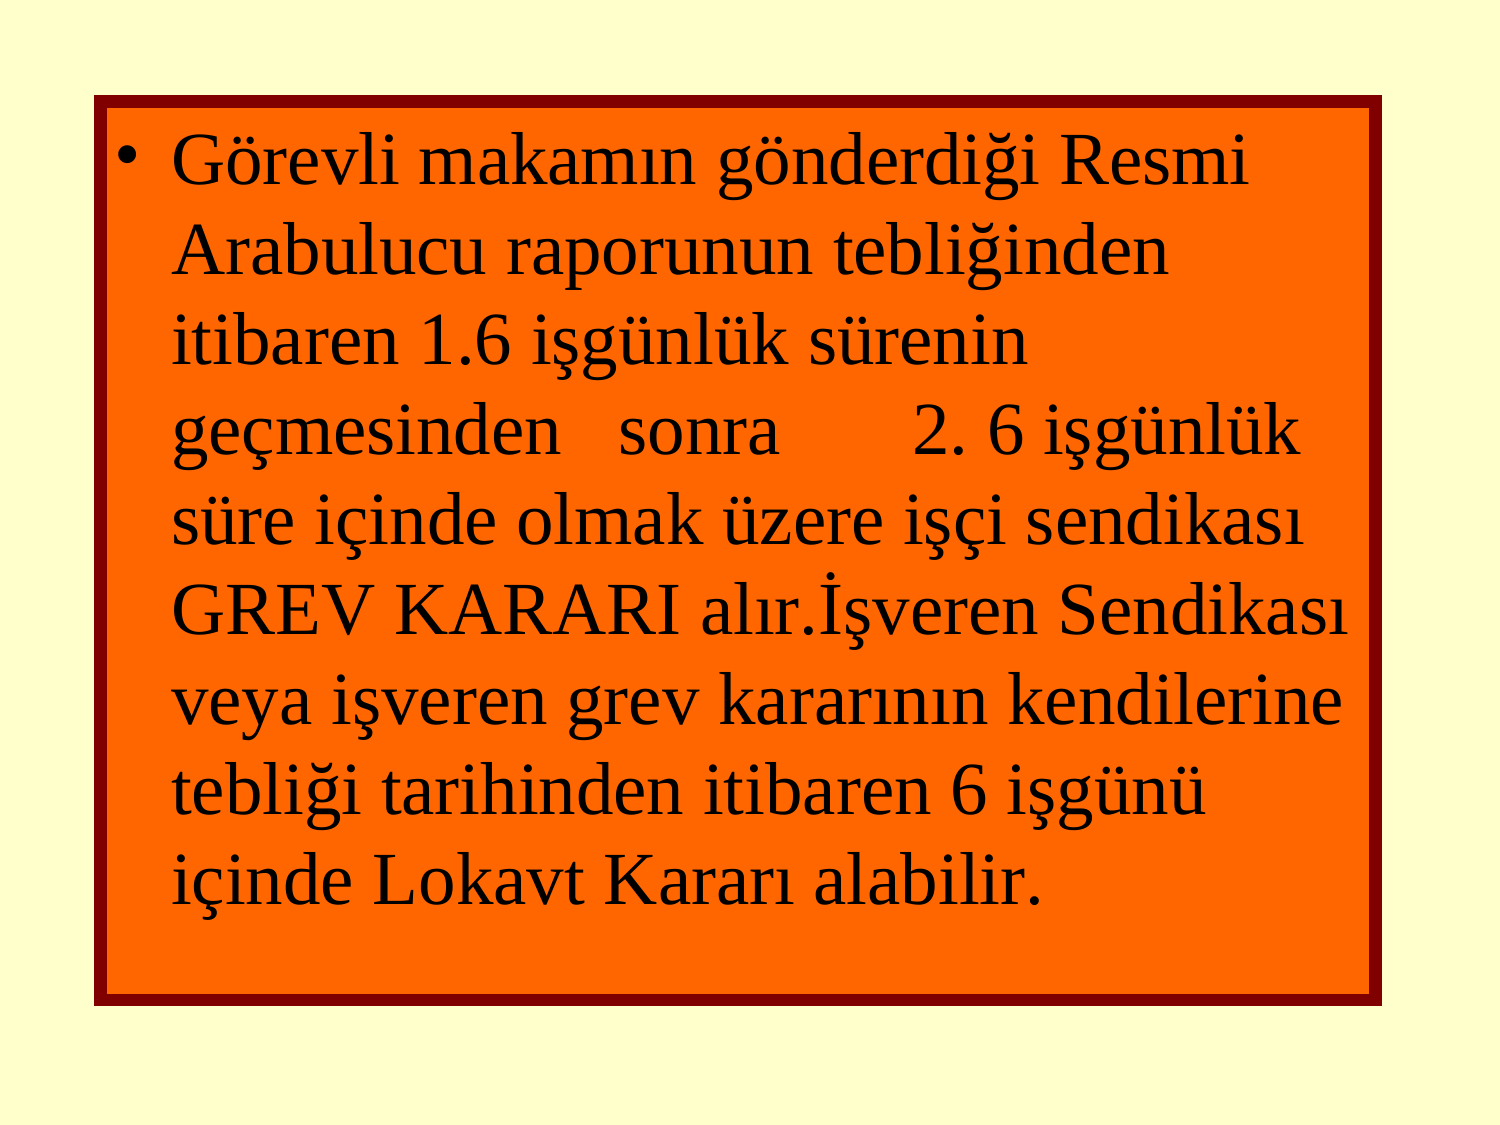

#
Görevli makamın gönderdiği Resmi Arabulucu raporunun tebliğinden itibaren 1.6 işgünlük sürenin geçmesinden sonra 2. 6 işgünlük süre içinde olmak üzere işçi sendikası GREV KARARI alır.İşveren Sendikası veya işveren grev kararının kendilerine tebliği tarihinden itibaren 6 işgünü içinde Lokavt Kararı alabilir.